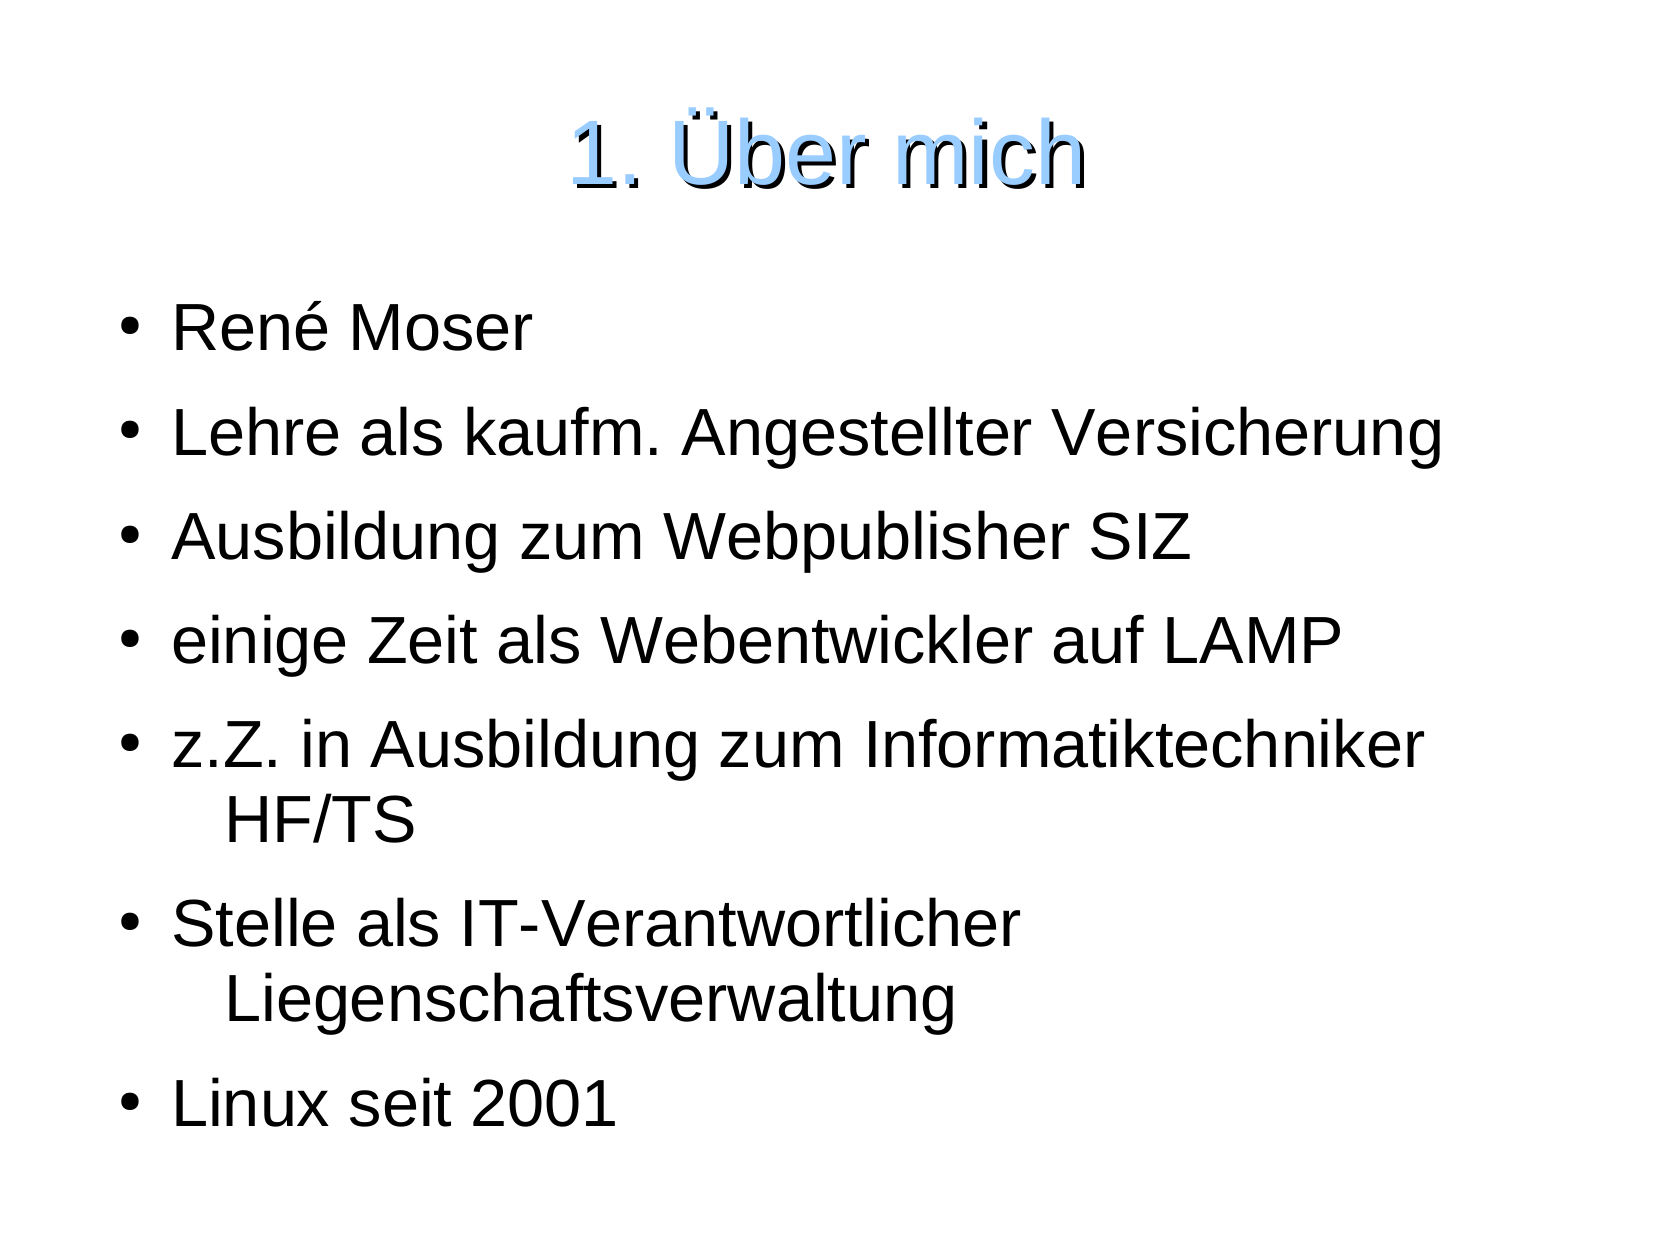

# 1. Über mich
René Moser
Lehre als kaufm. Angestellter Versicherung
Ausbildung zum Webpublisher SIZ
einige Zeit als Webentwickler auf LAMP
z.Z. in Ausbildung zum Informatiktechniker HF/TS
Stelle als IT-Verantwortlicher Liegenschaftsverwaltung
Linux seit 2001